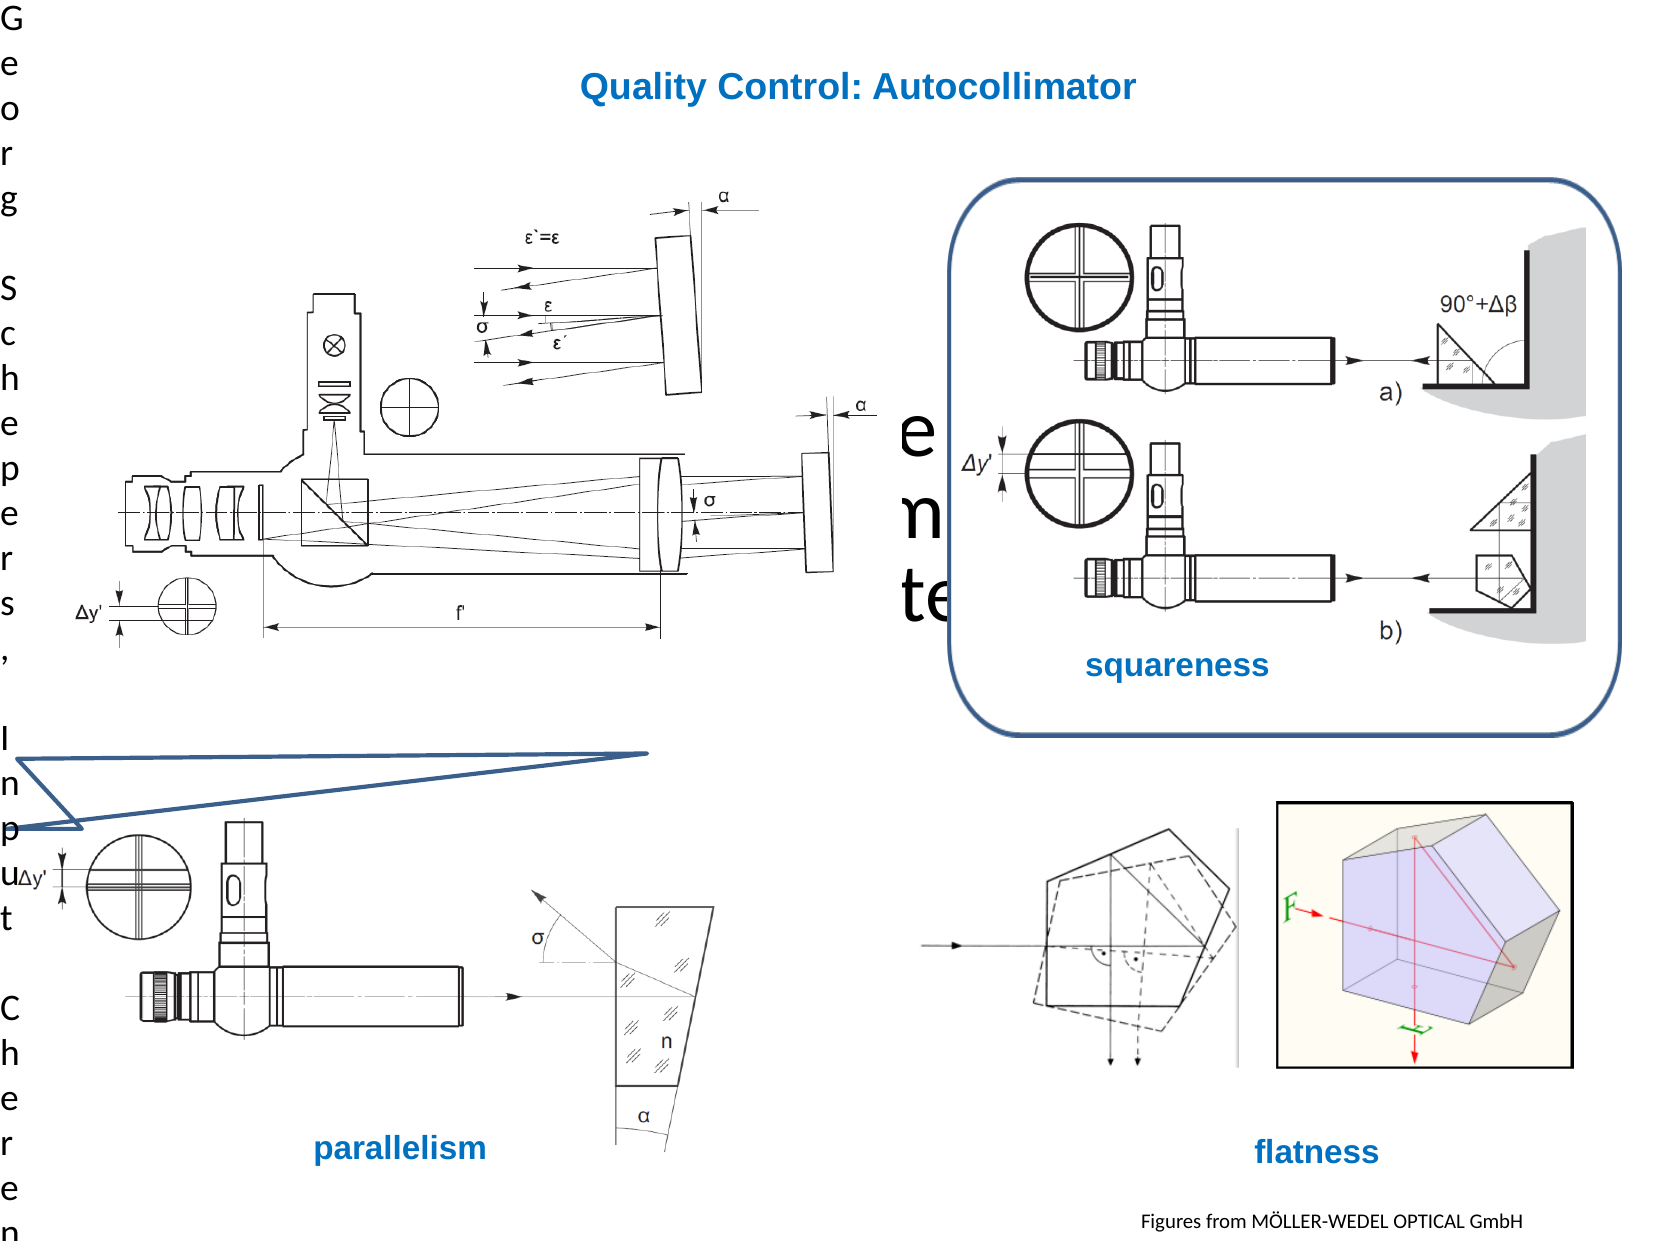

Georg Schepers, Input Cherenkov Session PANDA Week 17.03.2015
Quality Control: Autocollimator
squareness
parallelism
flatness
Figures from MÖLLER-WEDEL OPTICAL GmbH